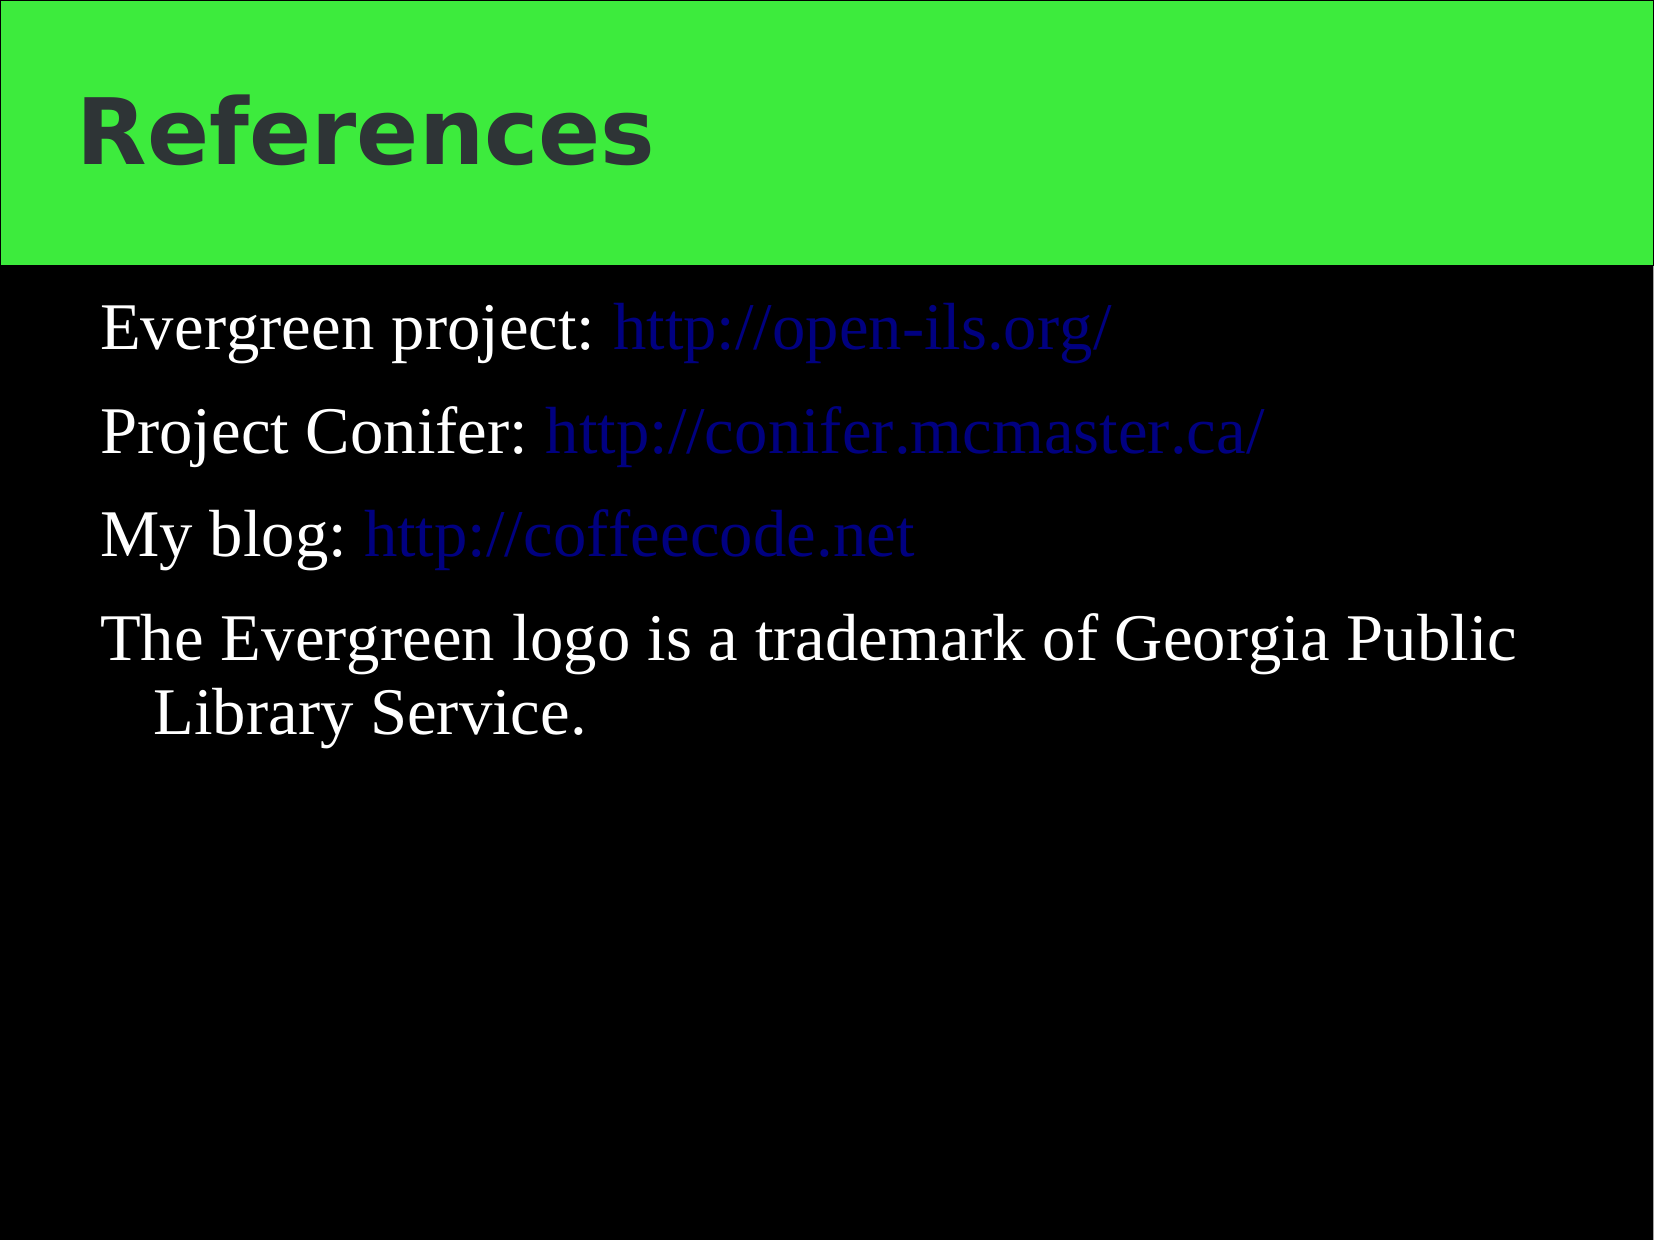

# References
Evergreen project: http://open-ils.org/
Project Conifer: http://conifer.mcmaster.ca/
My blog: http://coffeecode.net
The Evergreen logo is a trademark of Georgia Public Library Service.